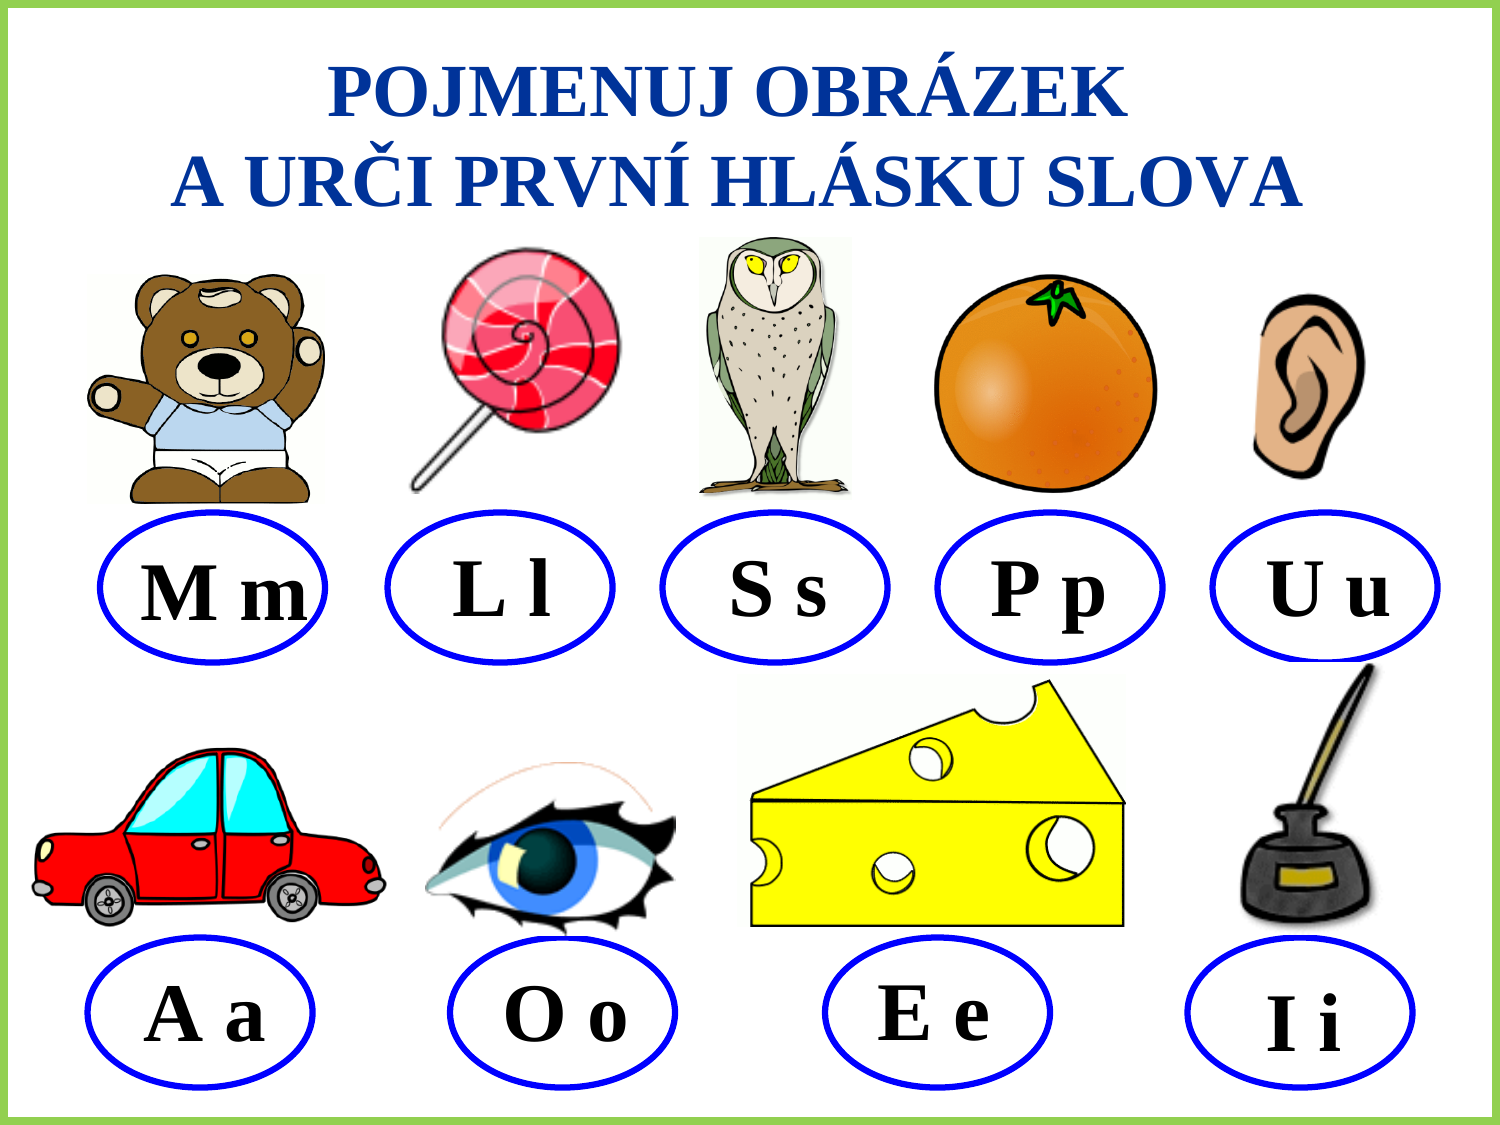

# POJMENUJ OBRÁZEK A URČI PRVNÍ HLÁSKU SLOVA
L l
S s
P p
U u
M m
E e
A a
O o
I i